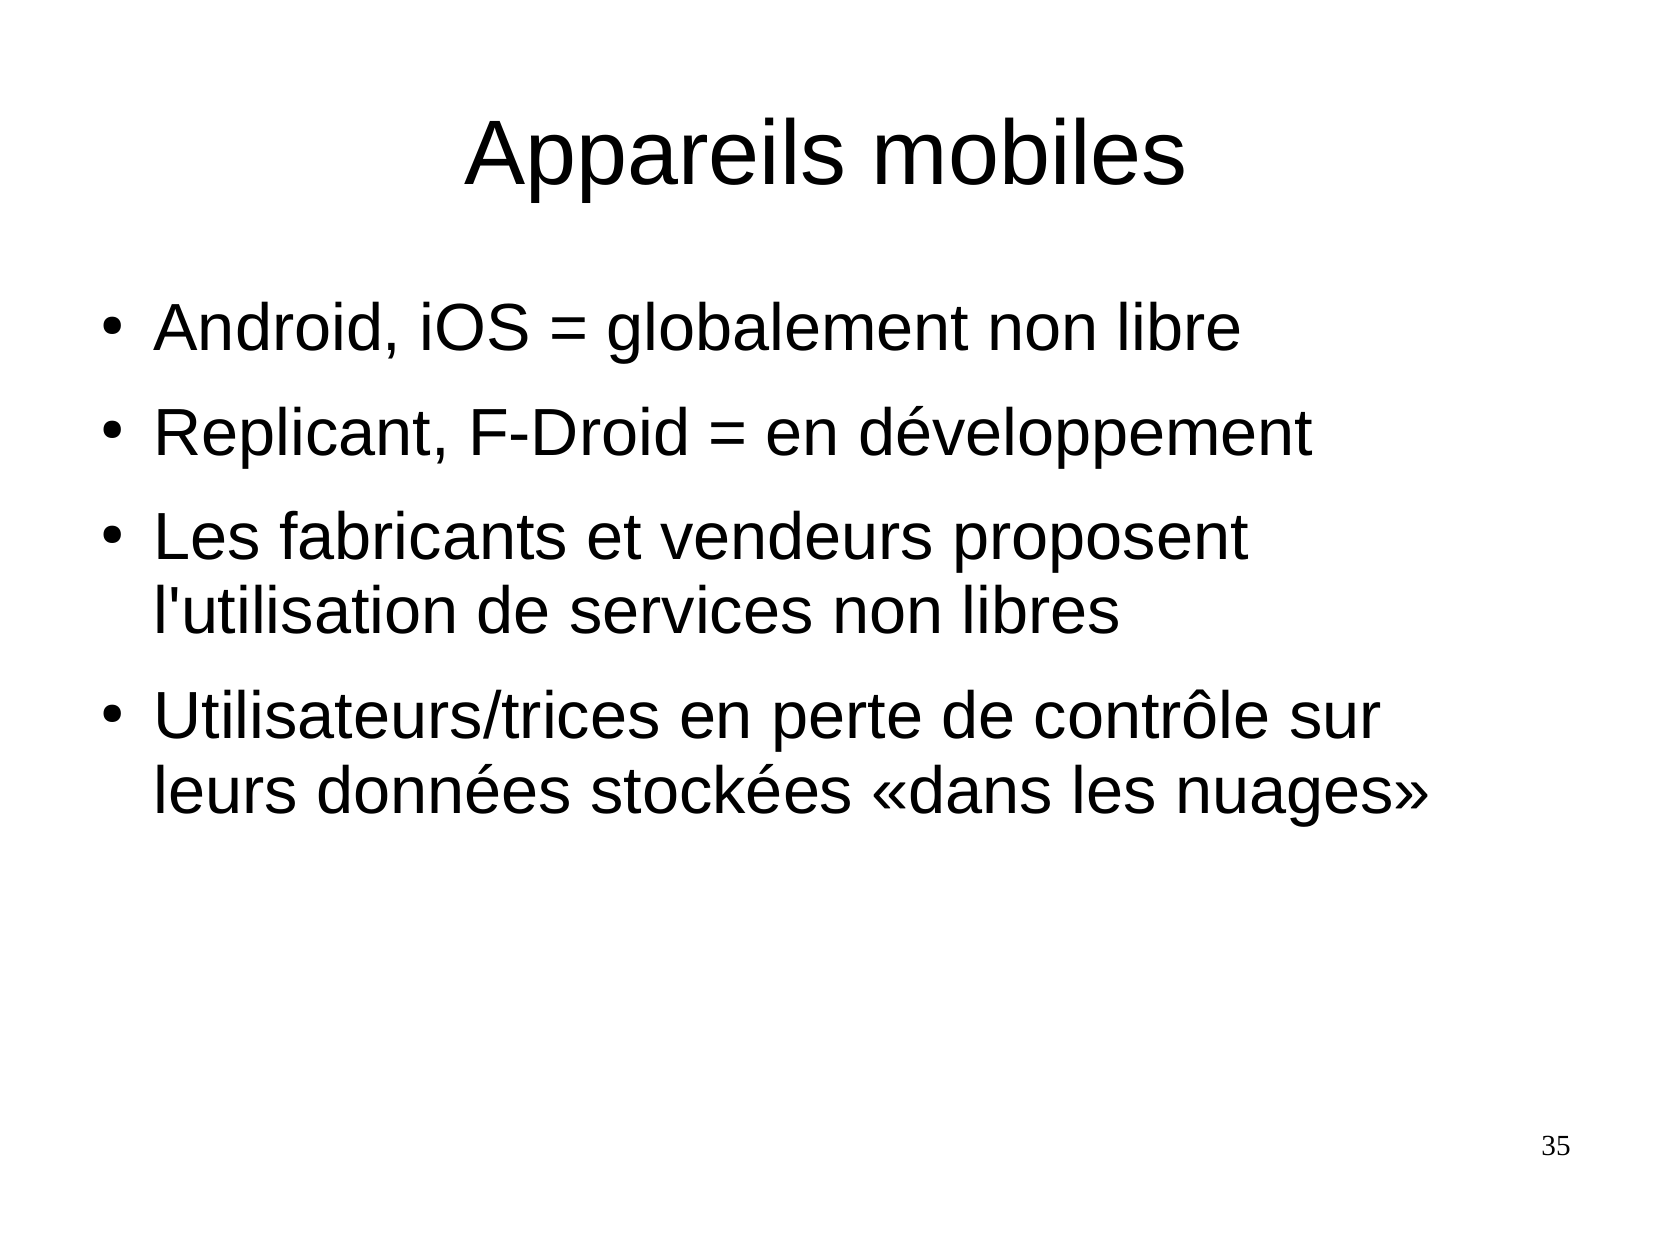

# Appareils mobiles
Android, iOS = globalement non libre
Replicant, F-Droid = en développement
Les fabricants et vendeurs proposent l'utilisation de services non libres
Utilisateurs/trices en perte de contrôle sur leurs données stockées «dans les nuages»
35